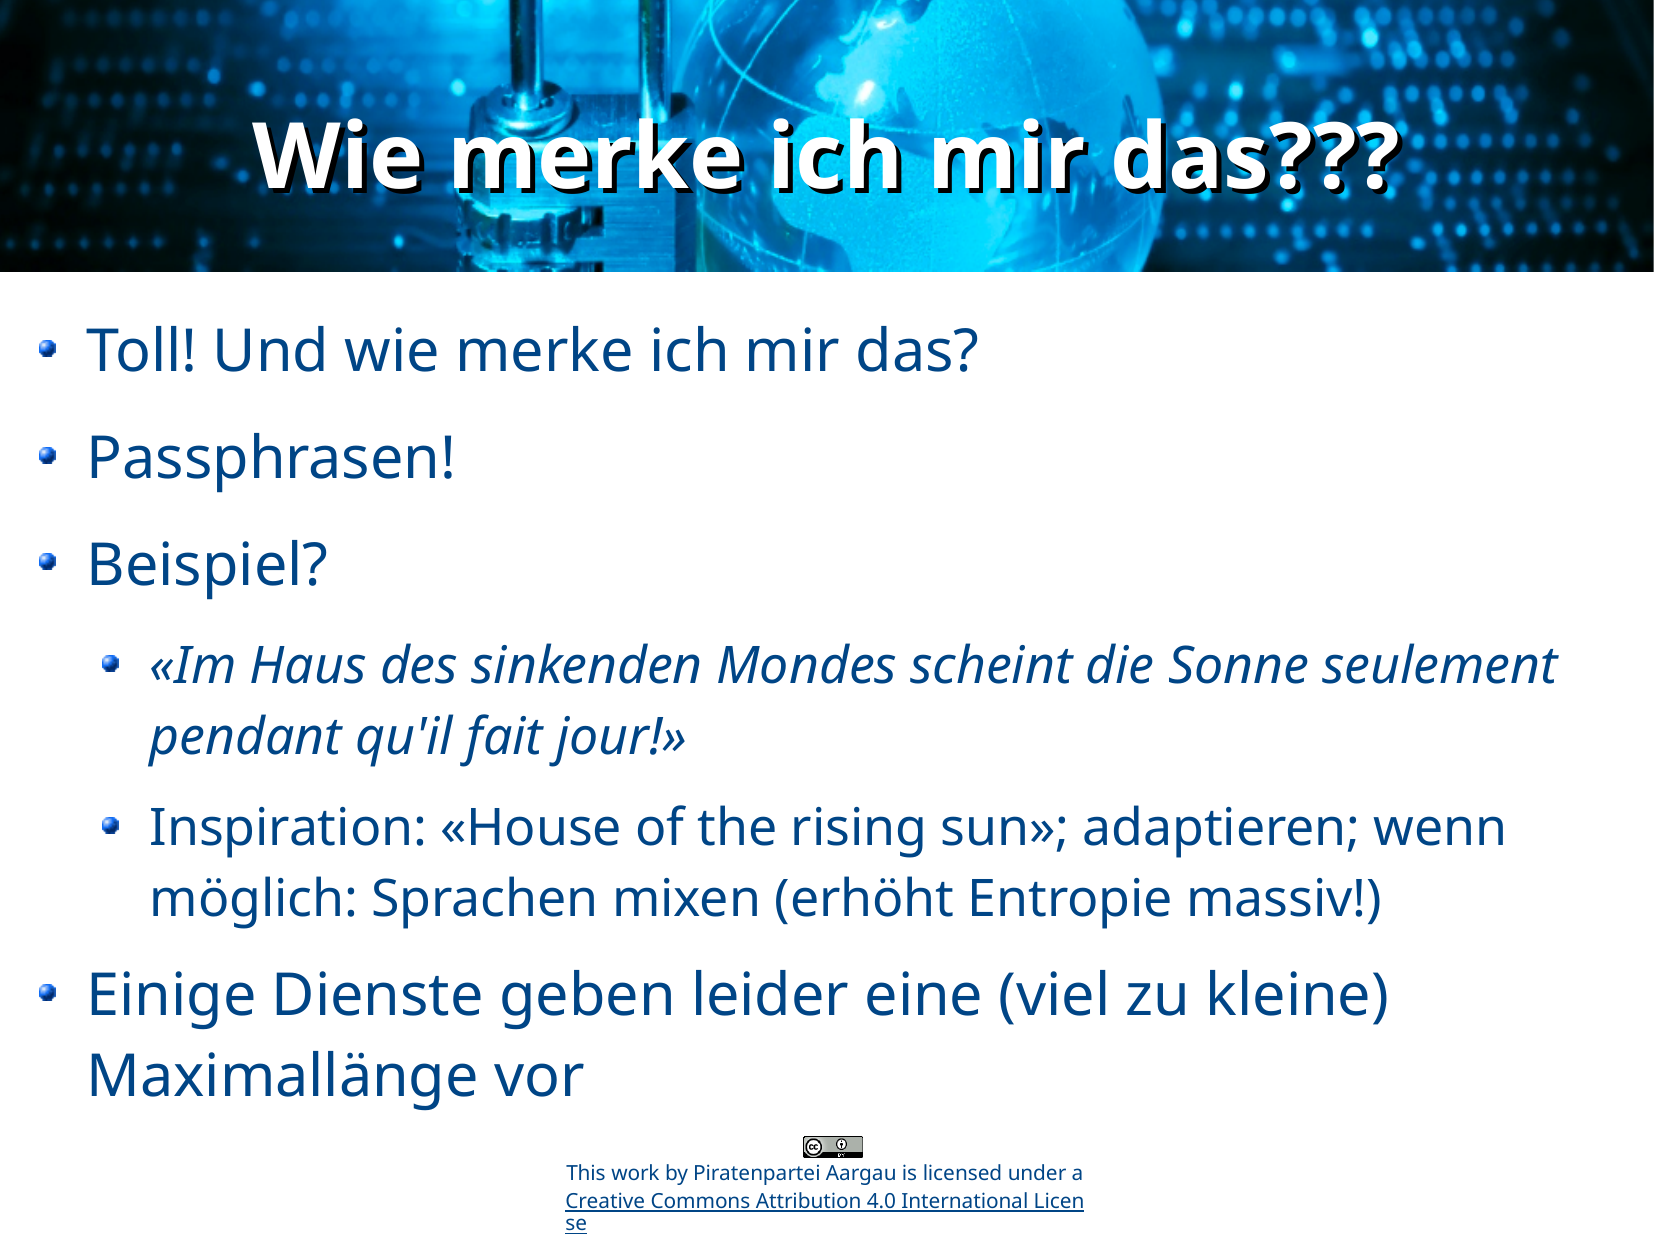

# Wie merke ich mir das???
Toll! Und wie merke ich mir das?
Passphrasen!
Beispiel?
«Im Haus des sinkenden Mondes scheint die Sonne seulement pendant qu'il fait jour!»
Inspiration: «House of the rising sun»; adaptieren; wenn möglich: Sprachen mixen (erhöht Entropie massiv!)
Einige Dienste geben leider eine (viel zu kleine) Maximallänge vor